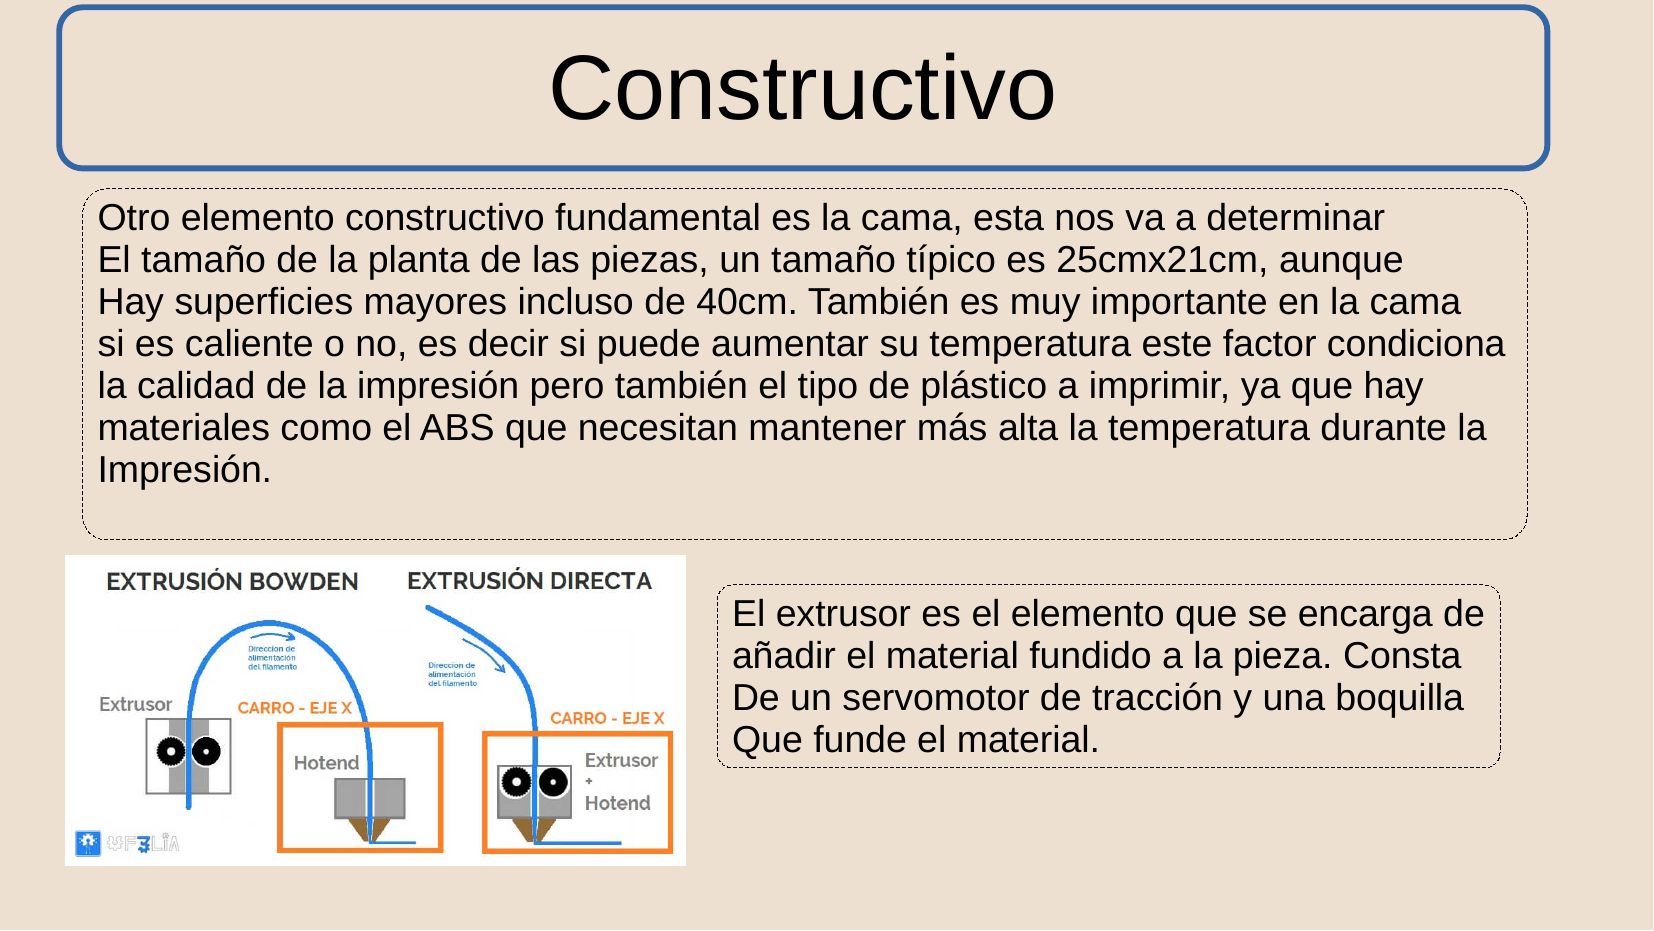

# Constructivo
Otro elemento constructivo fundamental es la cama, esta nos va a determinar
El tamaño de la planta de las piezas, un tamaño típico es 25cmx21cm, aunque
Hay superficies mayores incluso de 40cm. También es muy importante en la cama
si es caliente o no, es decir si puede aumentar su temperatura este factor condiciona
la calidad de la impresión pero también el tipo de plástico a imprimir, ya que hay
materiales como el ABS que necesitan mantener más alta la temperatura durante la
Impresión.
El extrusor es el elemento que se encarga de
añadir el material fundido a la pieza. Consta
De un servomotor de tracción y una boquilla
Que funde el material.